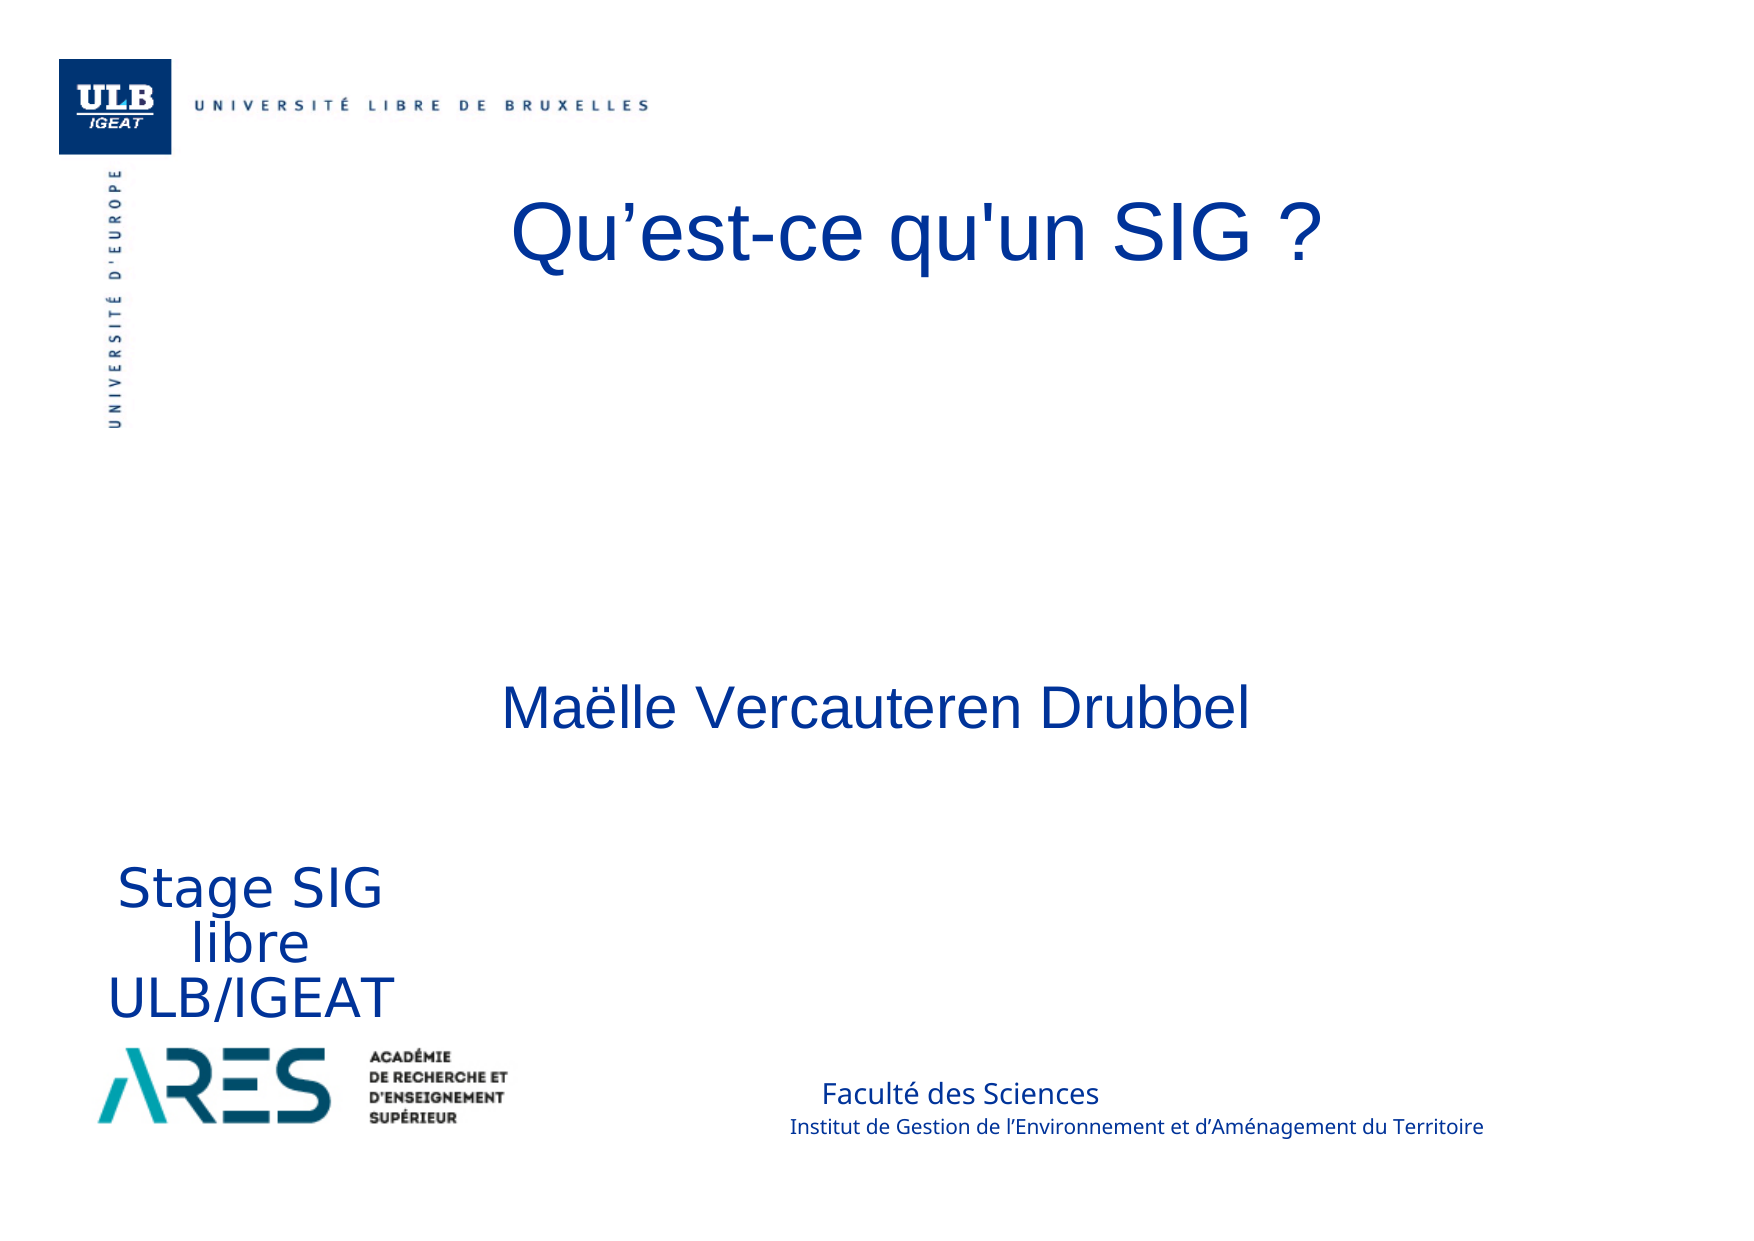

# Qu’est-ce qu'un SIG ?
Maëlle Vercauteren Drubbel
Stage SIG libre ULB/IGEAT
Faculté des Sciences
Institut de Gestion de l’Environnement et d’Aménagement du Territoire